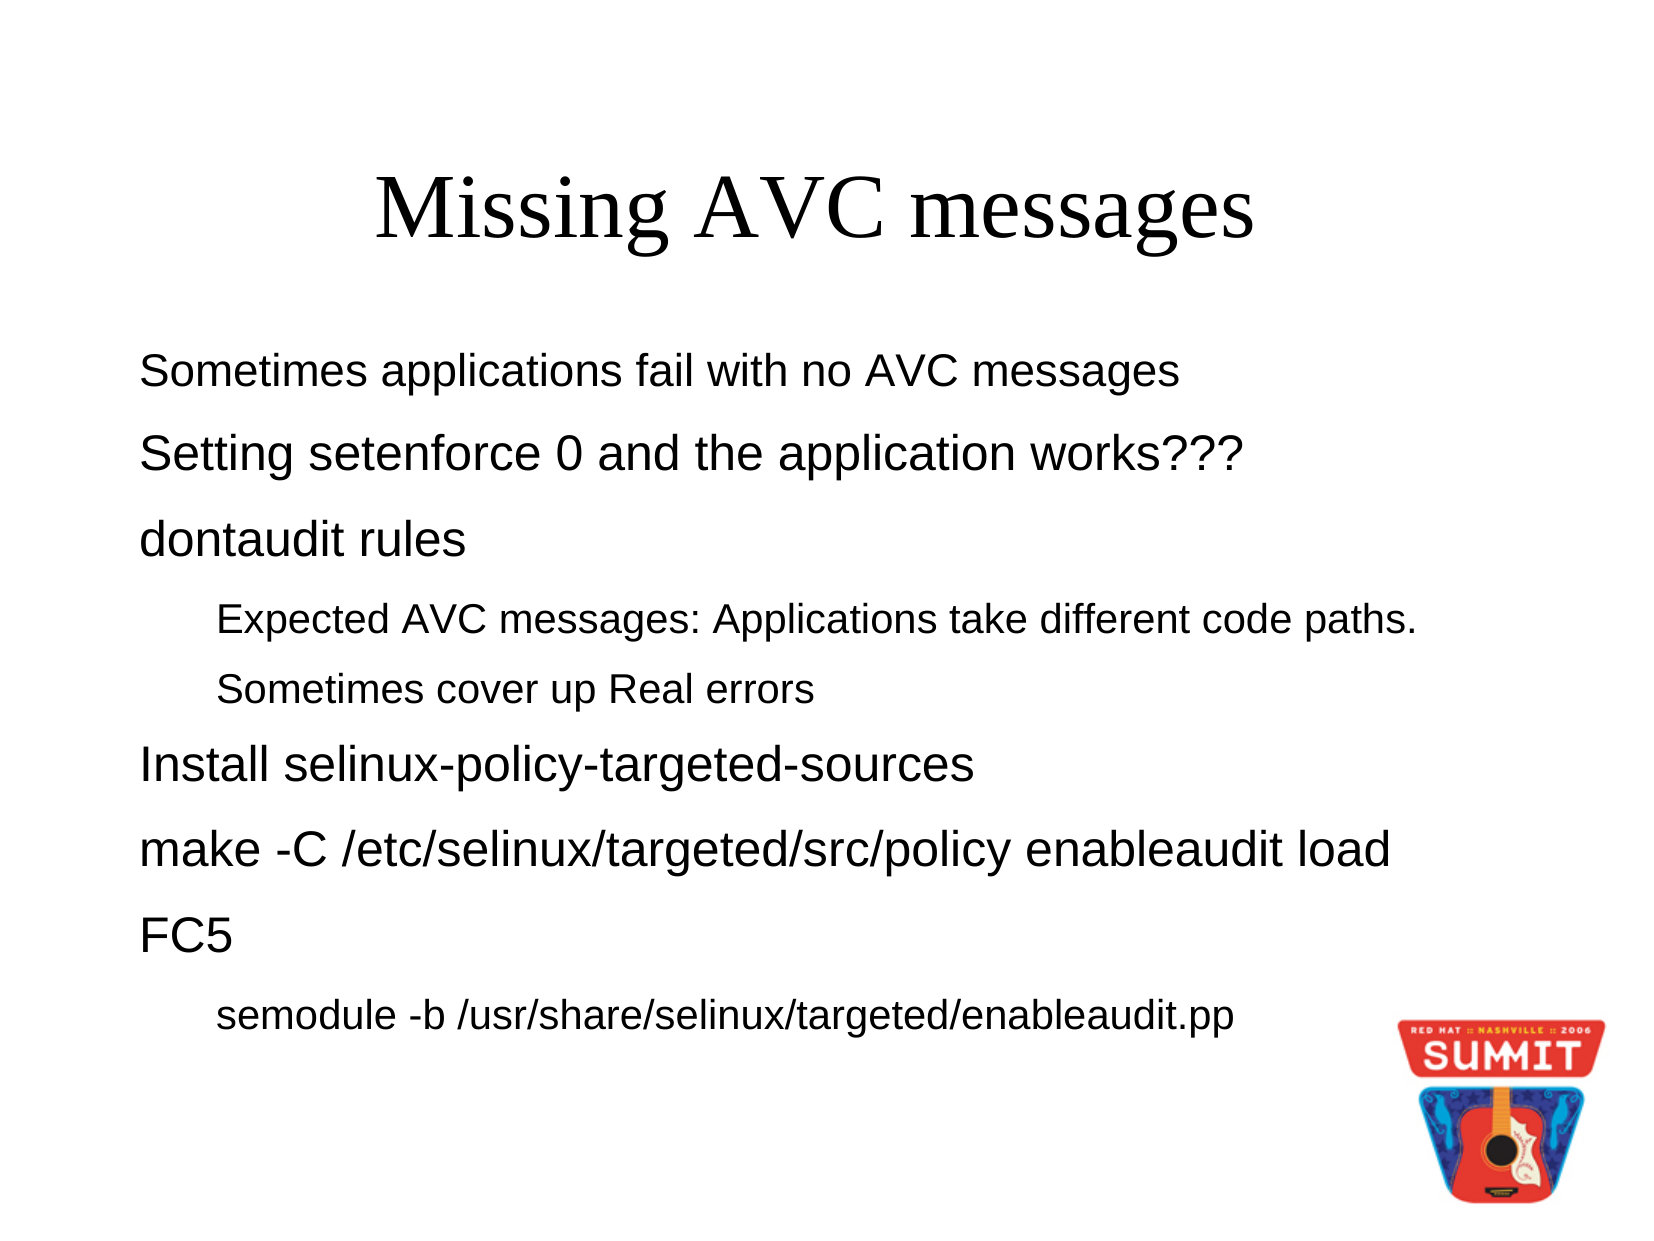

# Missing AVC messages
Sometimes applications fail with no AVC messages
Setting setenforce 0 and the application works???
dontaudit rules
Expected AVC messages: Applications take different code paths.
Sometimes cover up Real errors
Install selinux-policy-targeted-sources
make -C /etc/selinux/targeted/src/policy enableaudit load
FC5
semodule -b /usr/share/selinux/targeted/enableaudit.pp